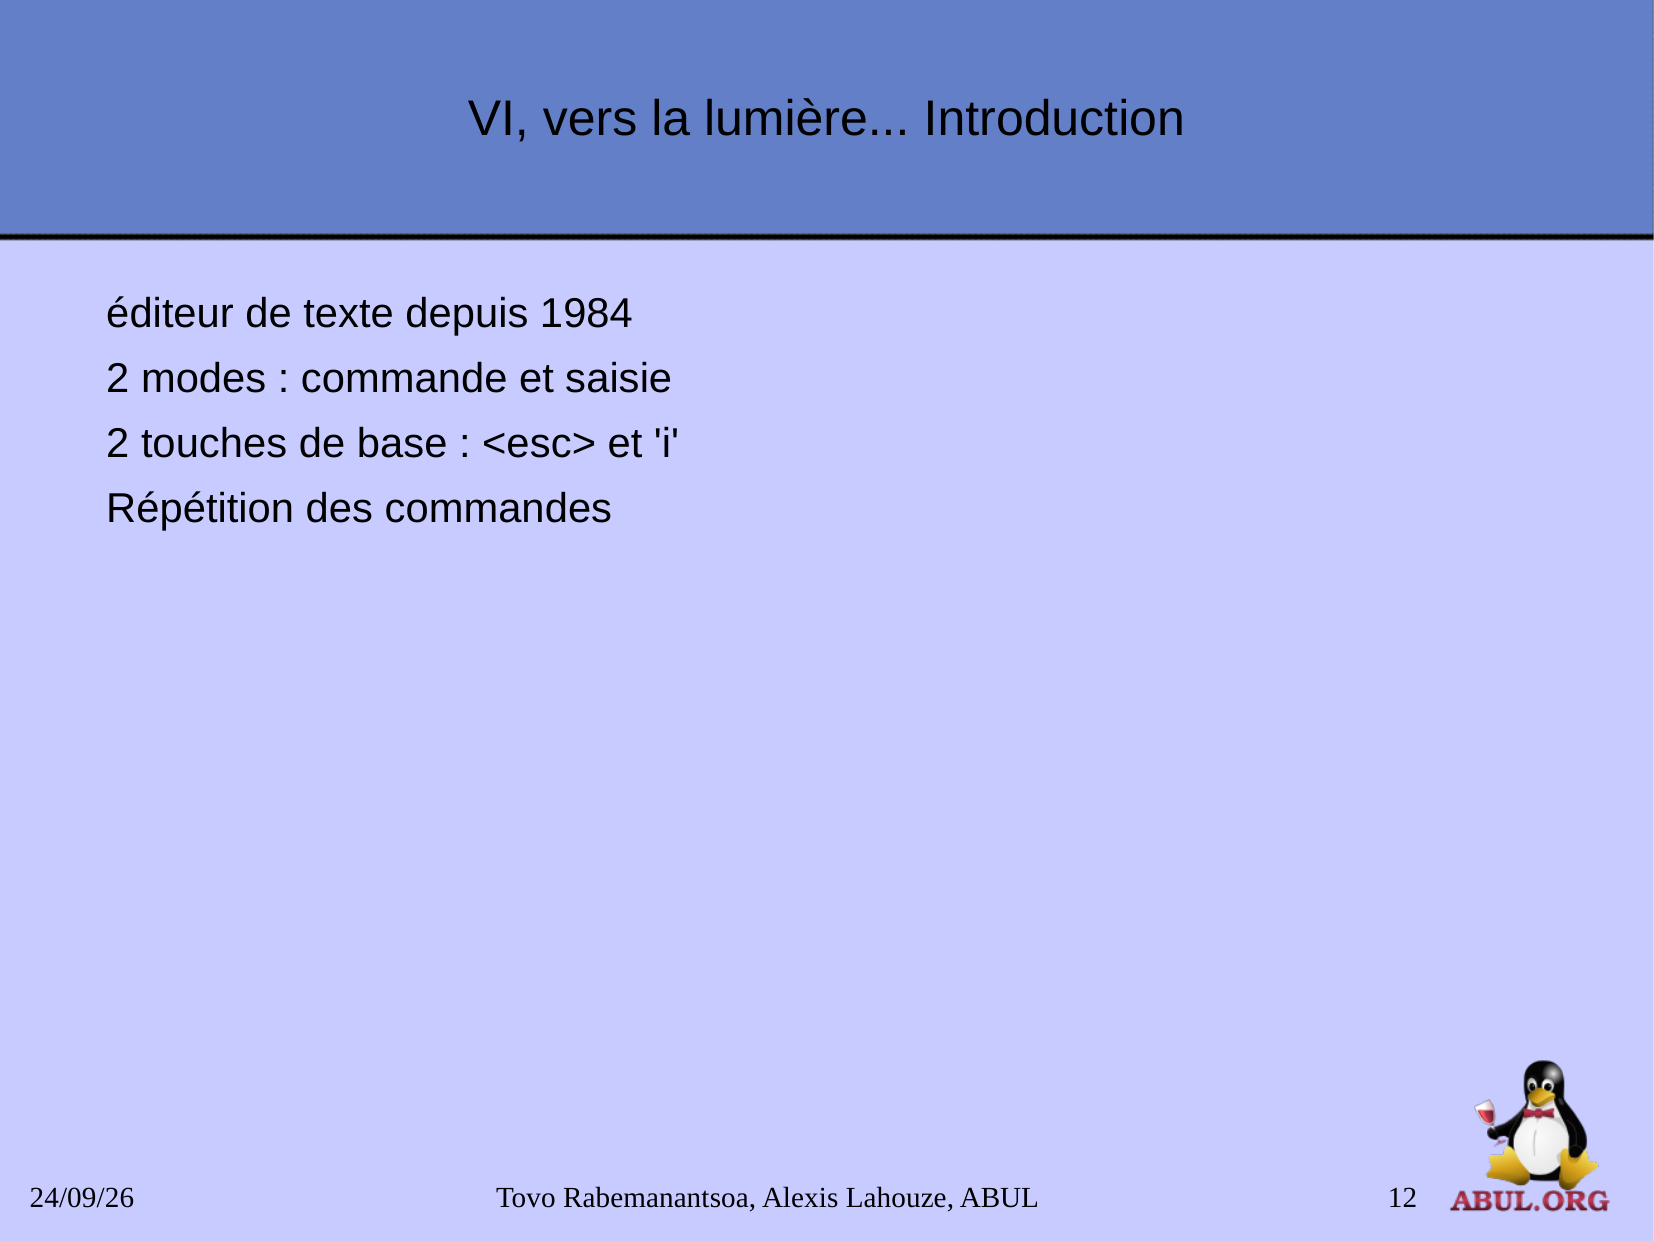

# VI, vers la lumière... Introduction
éditeur de texte depuis 1984
2 modes : commande et saisie
2 touches de base : <esc> et 'i'
Répétition des commandes
Tovo Rabemanantsoa, Alexis Lahouze, ABUL
12